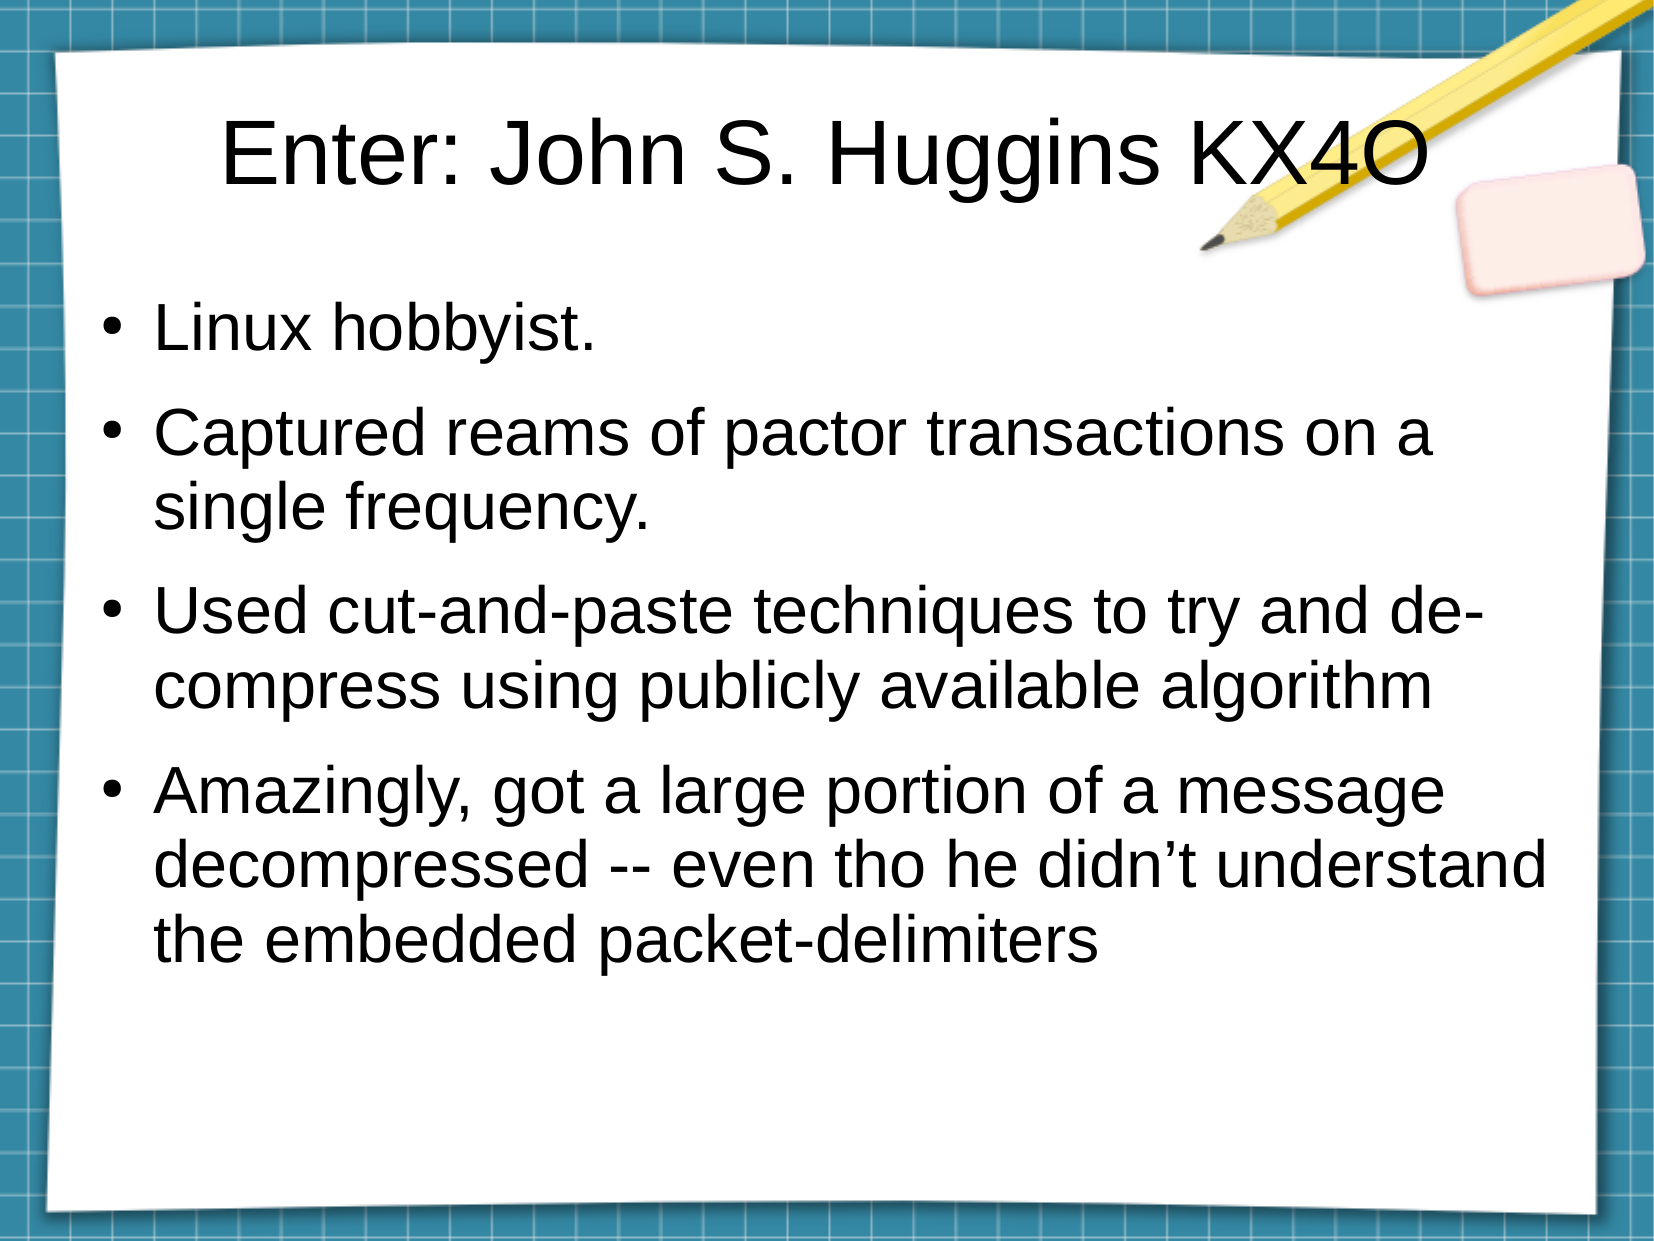

# Enter: John S. Huggins KX4O
Linux hobbyist.
Captured reams of pactor transactions on a single frequency.
Used cut-and-paste techniques to try and de-compress using publicly available algorithm
Amazingly, got a large portion of a message decompressed -- even tho he didn’t understand the embedded packet-delimiters